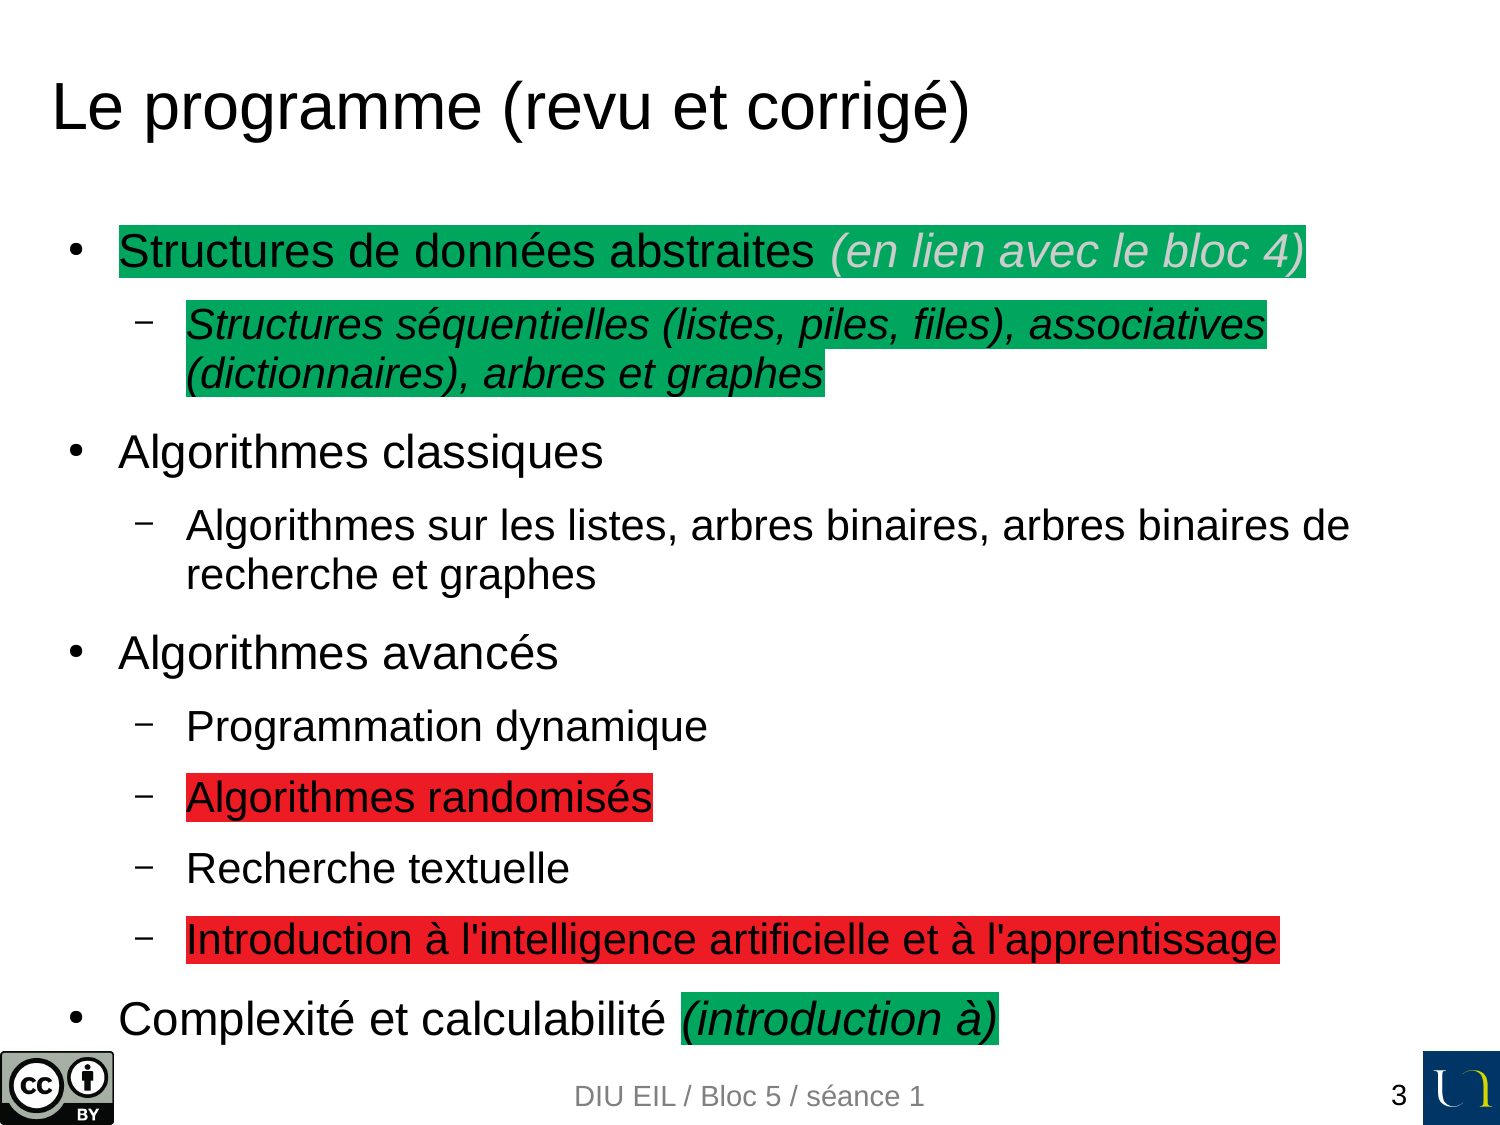

# Le programme (revu et corrigé)
Structures de données abstraites (en lien avec le bloc 4)
Structures séquentielles (listes, piles, files), associatives (dictionnaires), arbres et graphes
Algorithmes classiques
Algorithmes sur les listes, arbres binaires, arbres binaires de recherche et graphes
Algorithmes avancés
Programmation dynamique
Algorithmes randomisés
Recherche textuelle
Introduction à l'intelligence artificielle et à l'apprentissage
Complexité et calculabilité (introduction à)
3